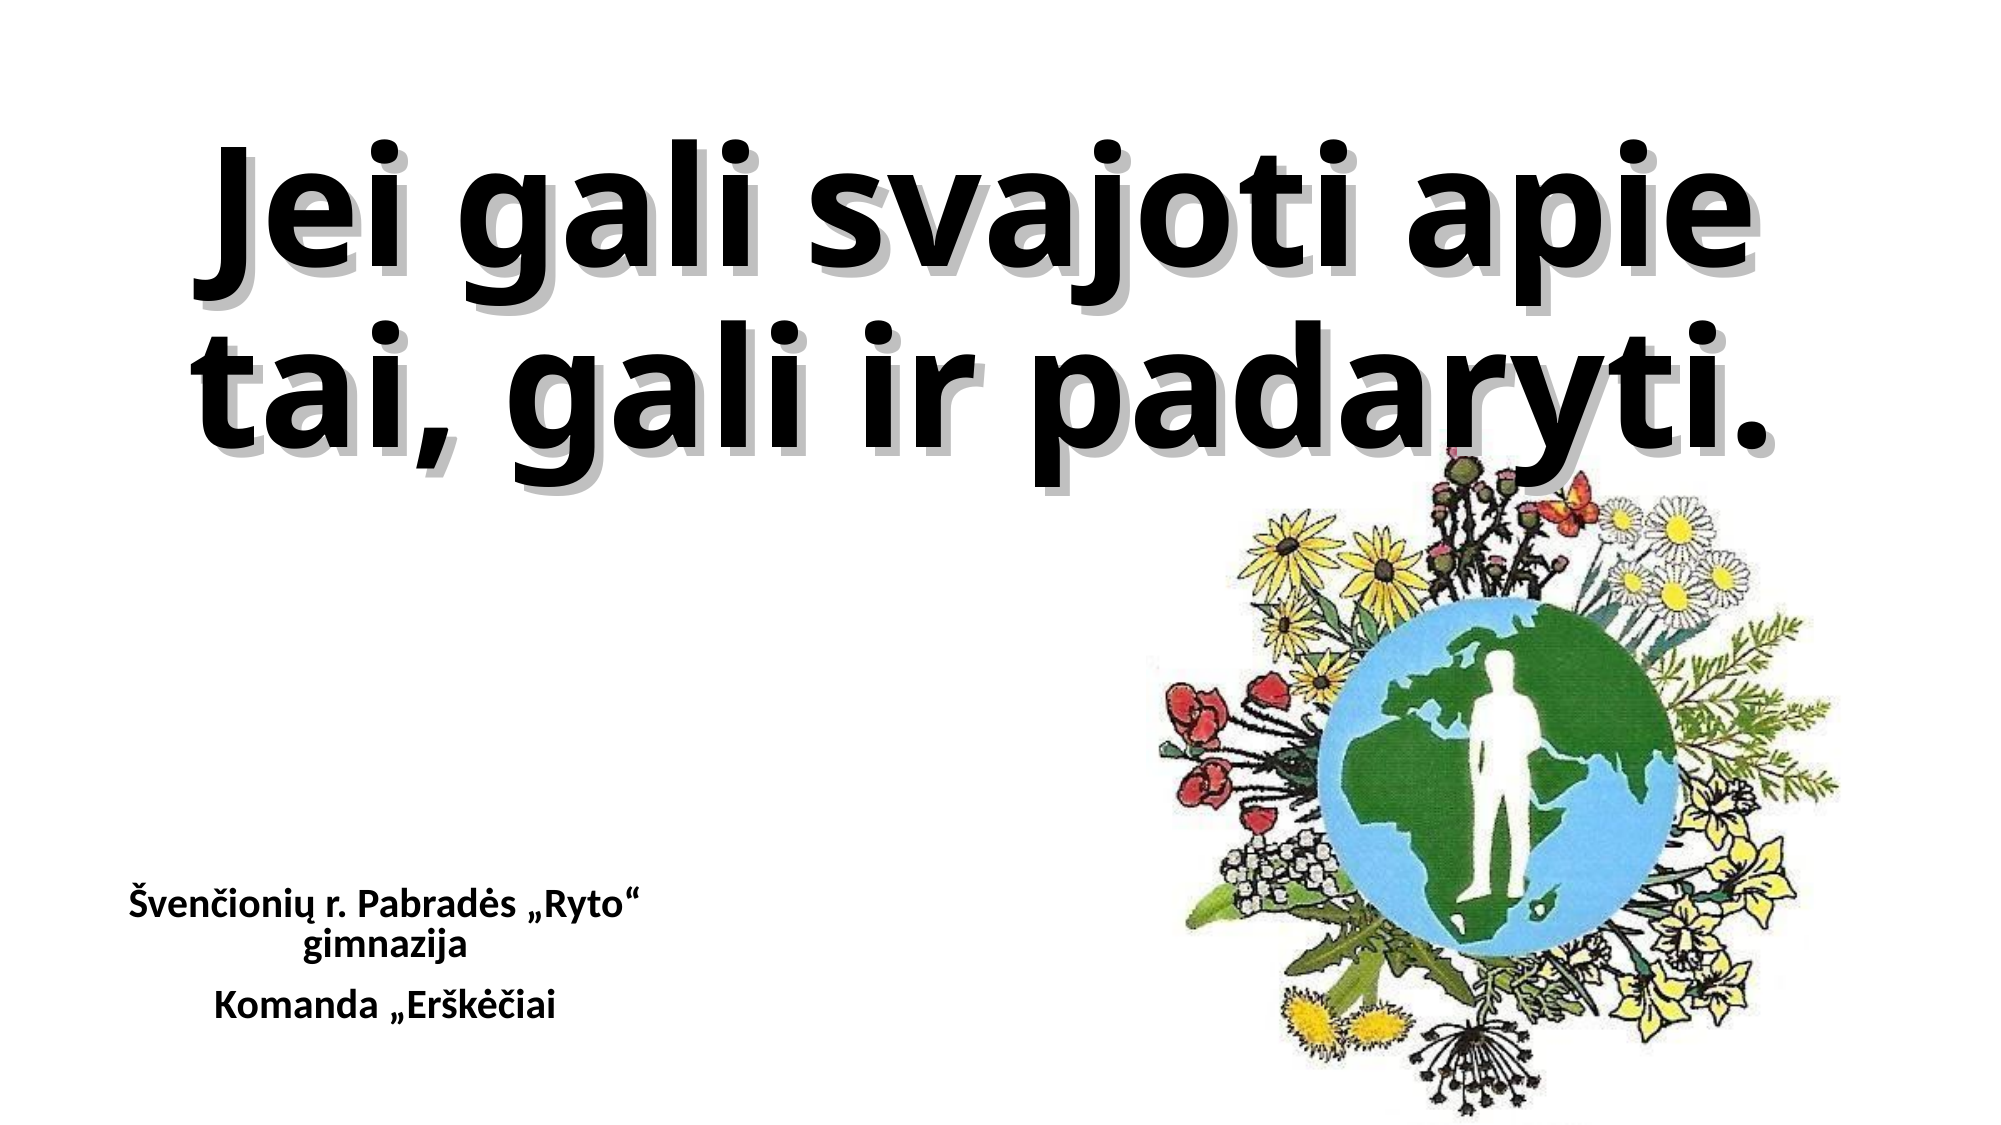

# Jei gali svajoti apie tai, gali ir padaryti.
Švenčionių r. Pabradės „Ryto“ gimnazija
Komanda „Erškėčiai